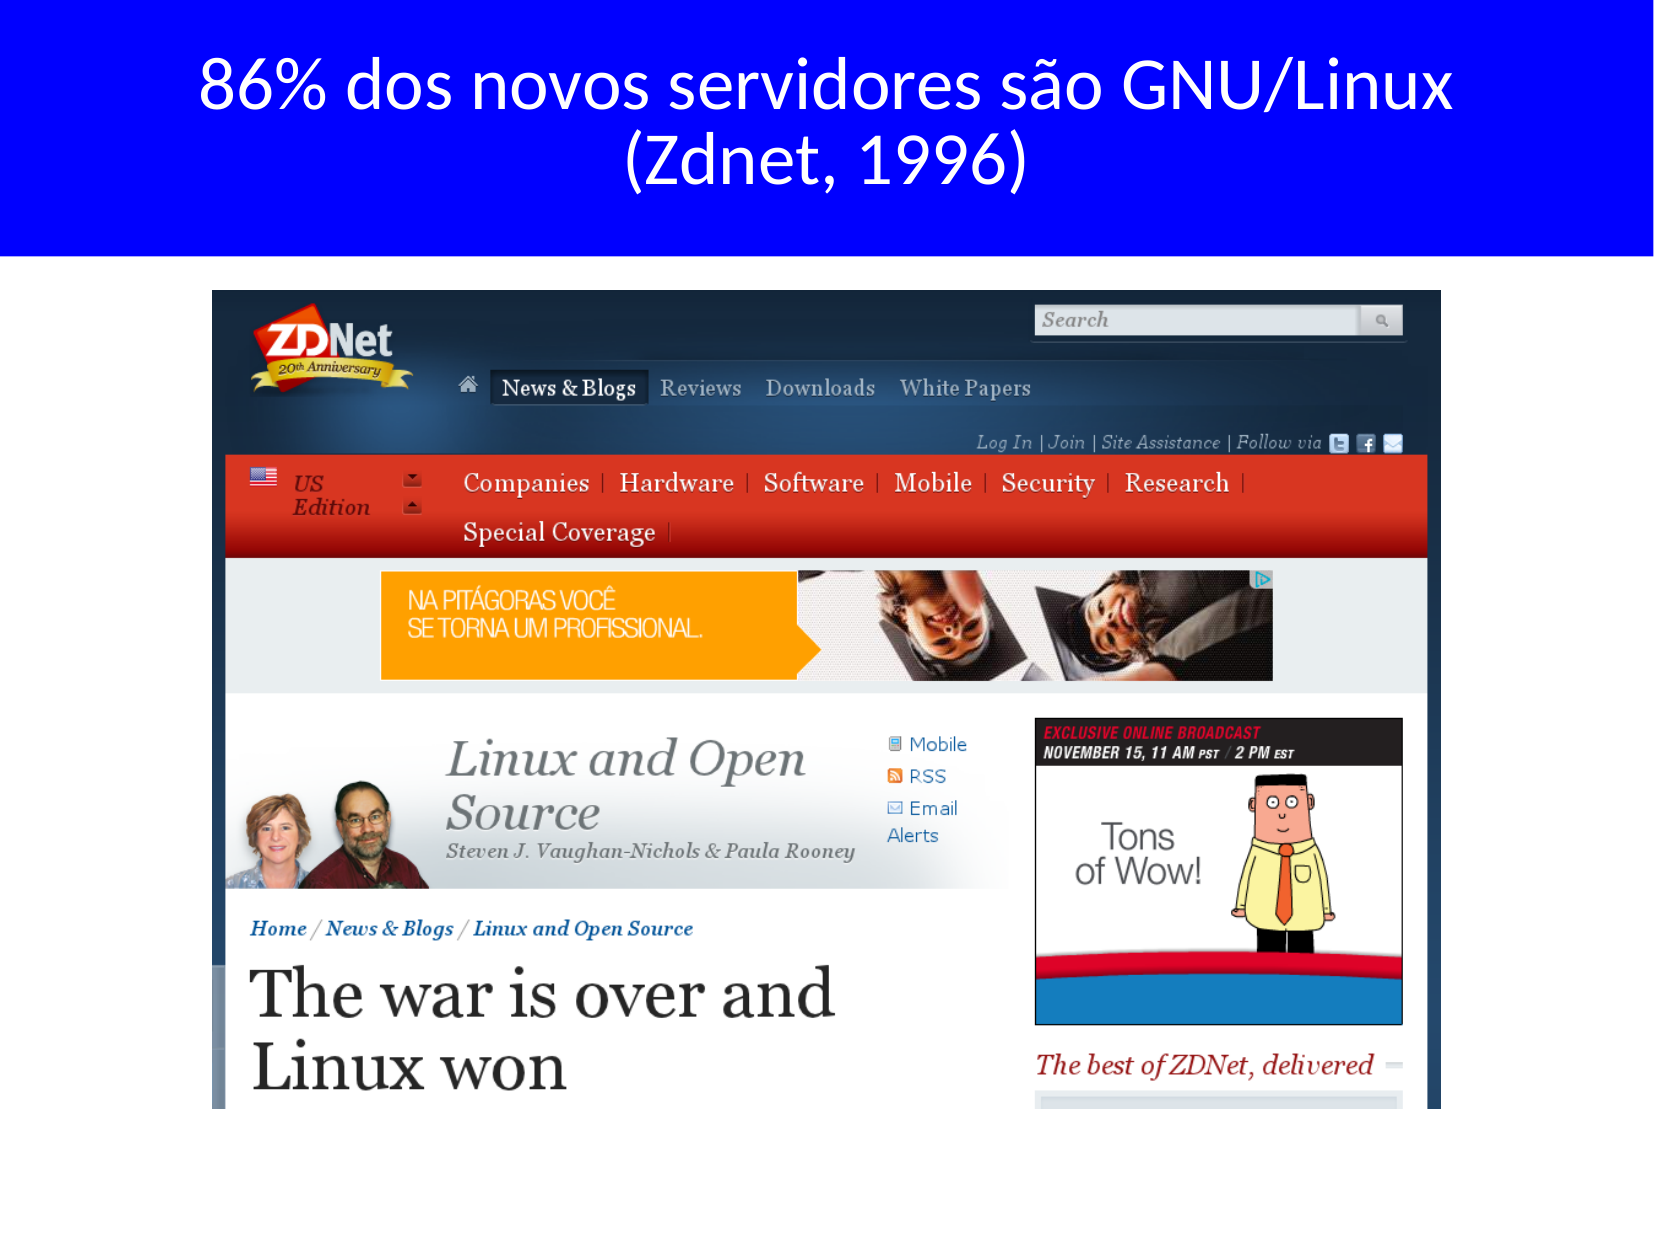

# 86% dos novos servidores são GNU/Linux (Zdnet, 1996)